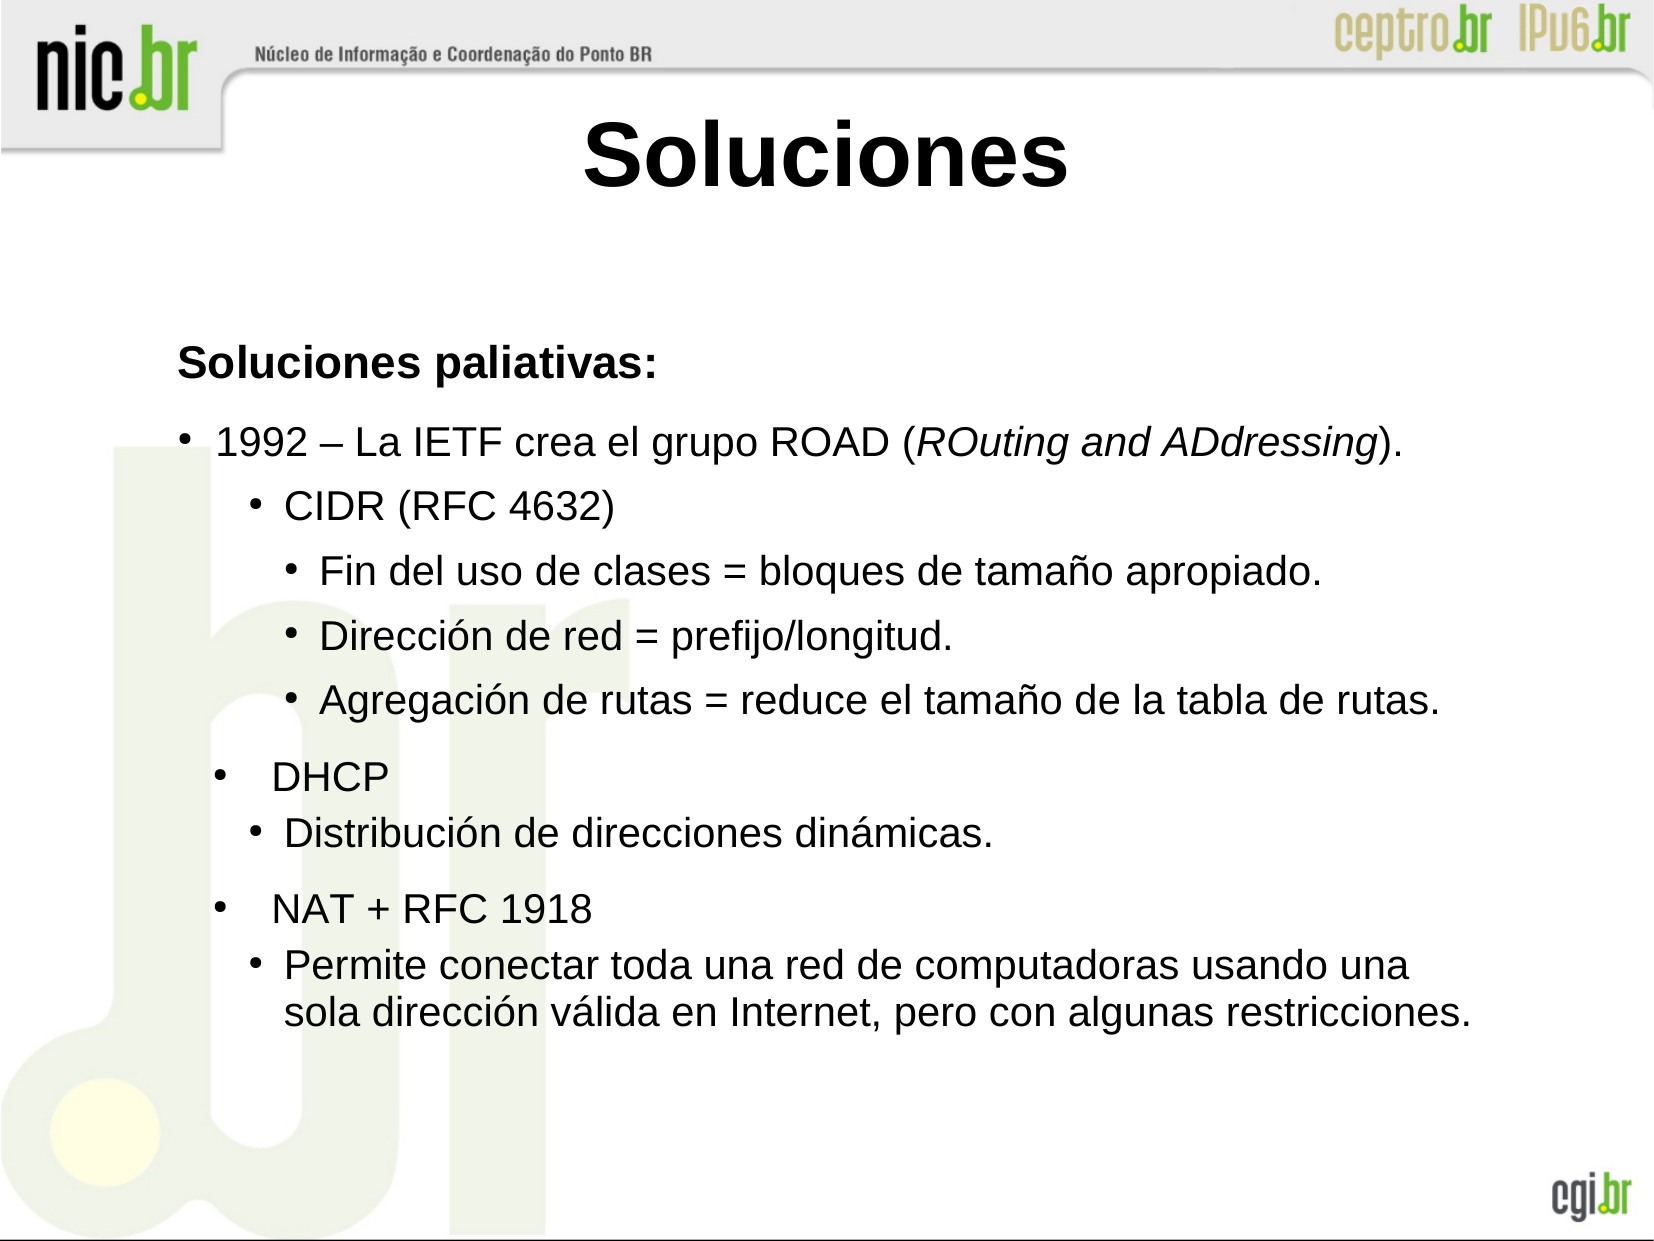

Soluciones
Soluciones paliativas:
 1992 – La IETF crea el grupo ROAD (ROuting and ADdressing).
CIDR (RFC 4632)‏
Fin del uso de clases = bloques de tamaño apropiado.
Dirección de red = prefijo/longitud.
Agregación de rutas = reduce el tamaño de la tabla de rutas.
 DHCP
Distribución de direcciones dinámicas.
 NAT + RFC 1918
Permite conectar toda una red de computadoras usando una sola dirección válida en Internet, pero con algunas restricciones.